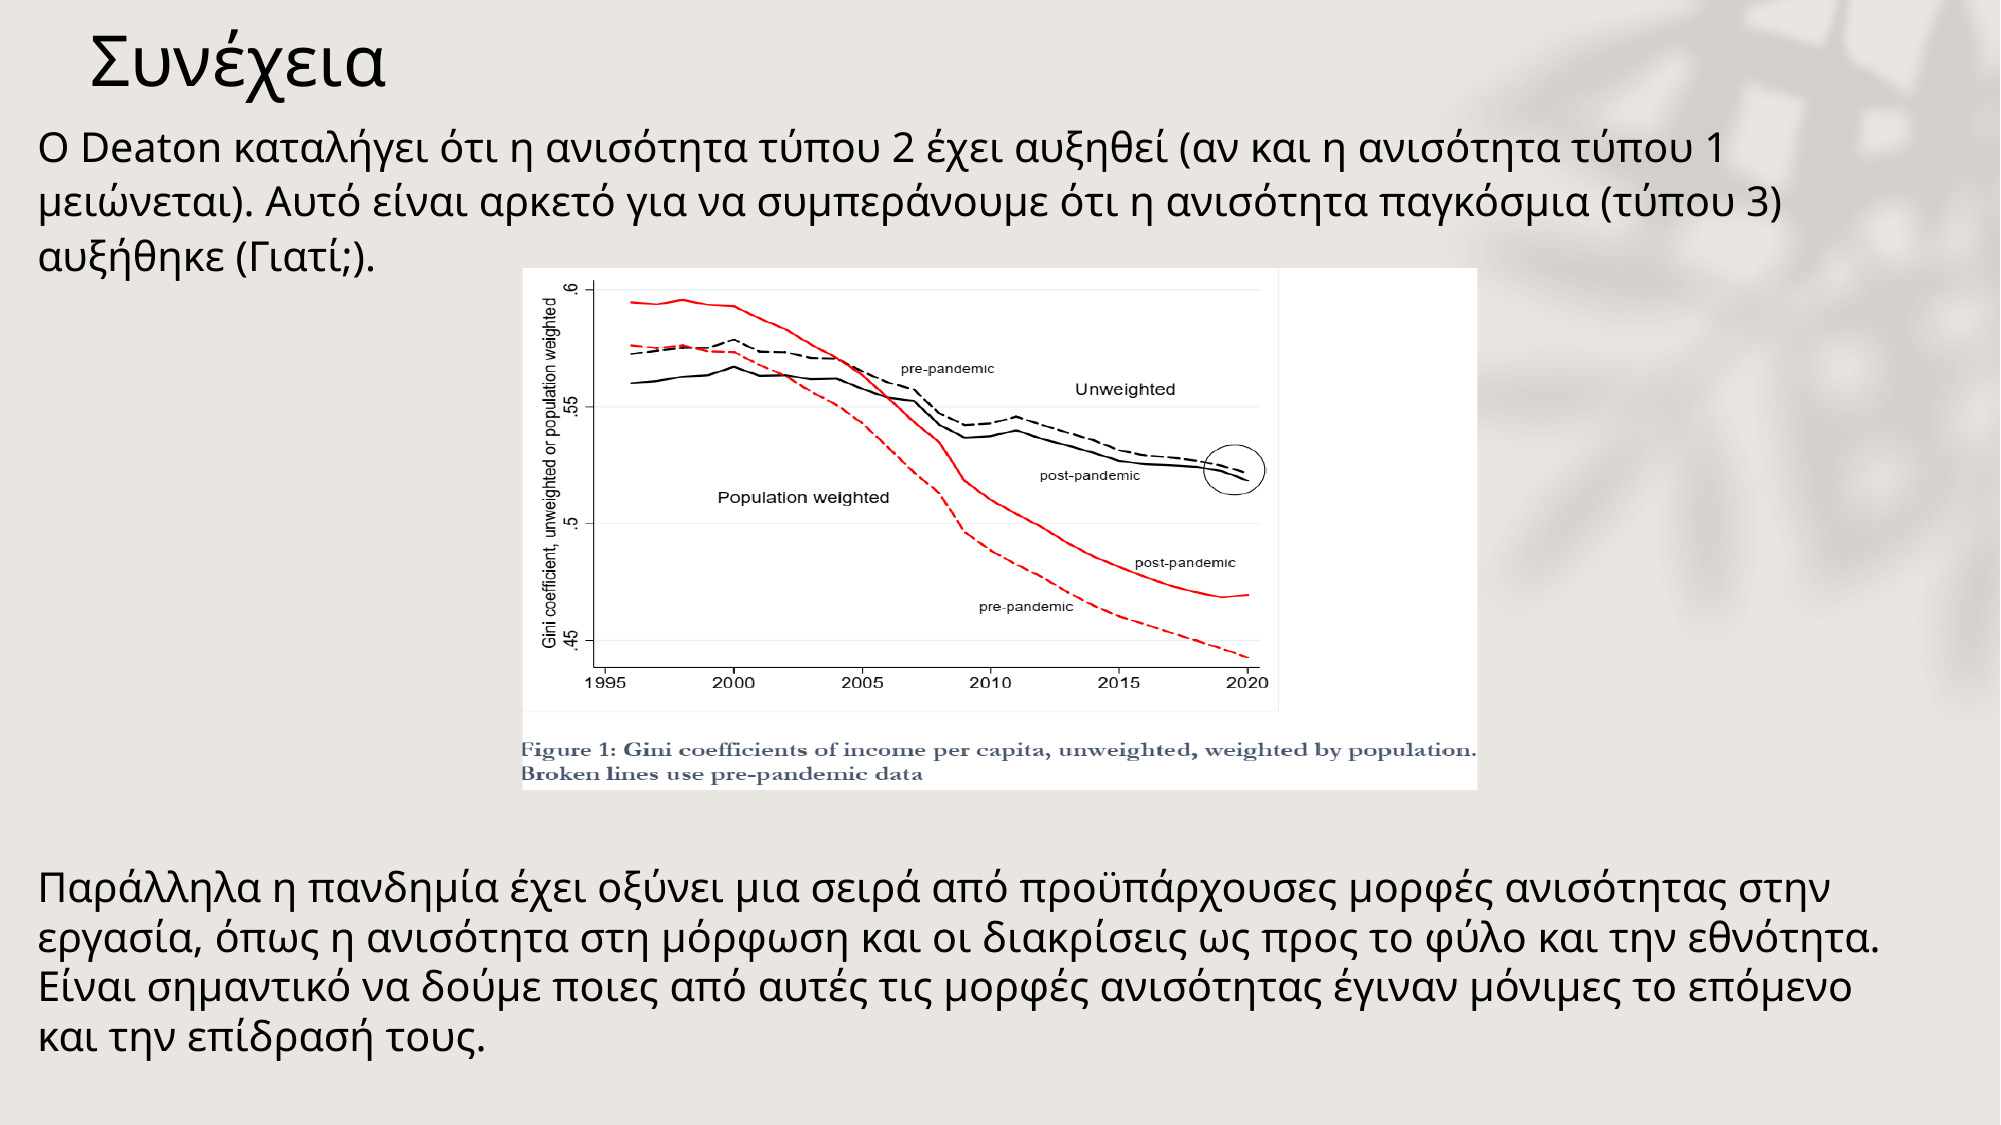

# Συνέχεια
Ο Deaton καταλήγει ότι η ανισότητα τύπου 2 έχει αυξηθεί (αν και η ανισότητα τύπου 1 μειώνεται). Αυτό είναι αρκετό για να συμπεράνουμε ότι η ανισότητα παγκόσμια (τύπου 3) αυξήθηκε (Γιατί;).
Παράλληλα η πανδημία έχει οξύνει μια σειρά από προϋπάρχουσες μορφές ανισότητας στην εργασία, όπως η ανισότητα στη μόρφωση και οι διακρίσεις ως προς το φύλο και την εθνότητα. Είναι σημαντικό να δούμε ποιες από αυτές τις μορφές ανισότητας έγιναν μόνιμες το επόμενο και την επίδρασή τους.